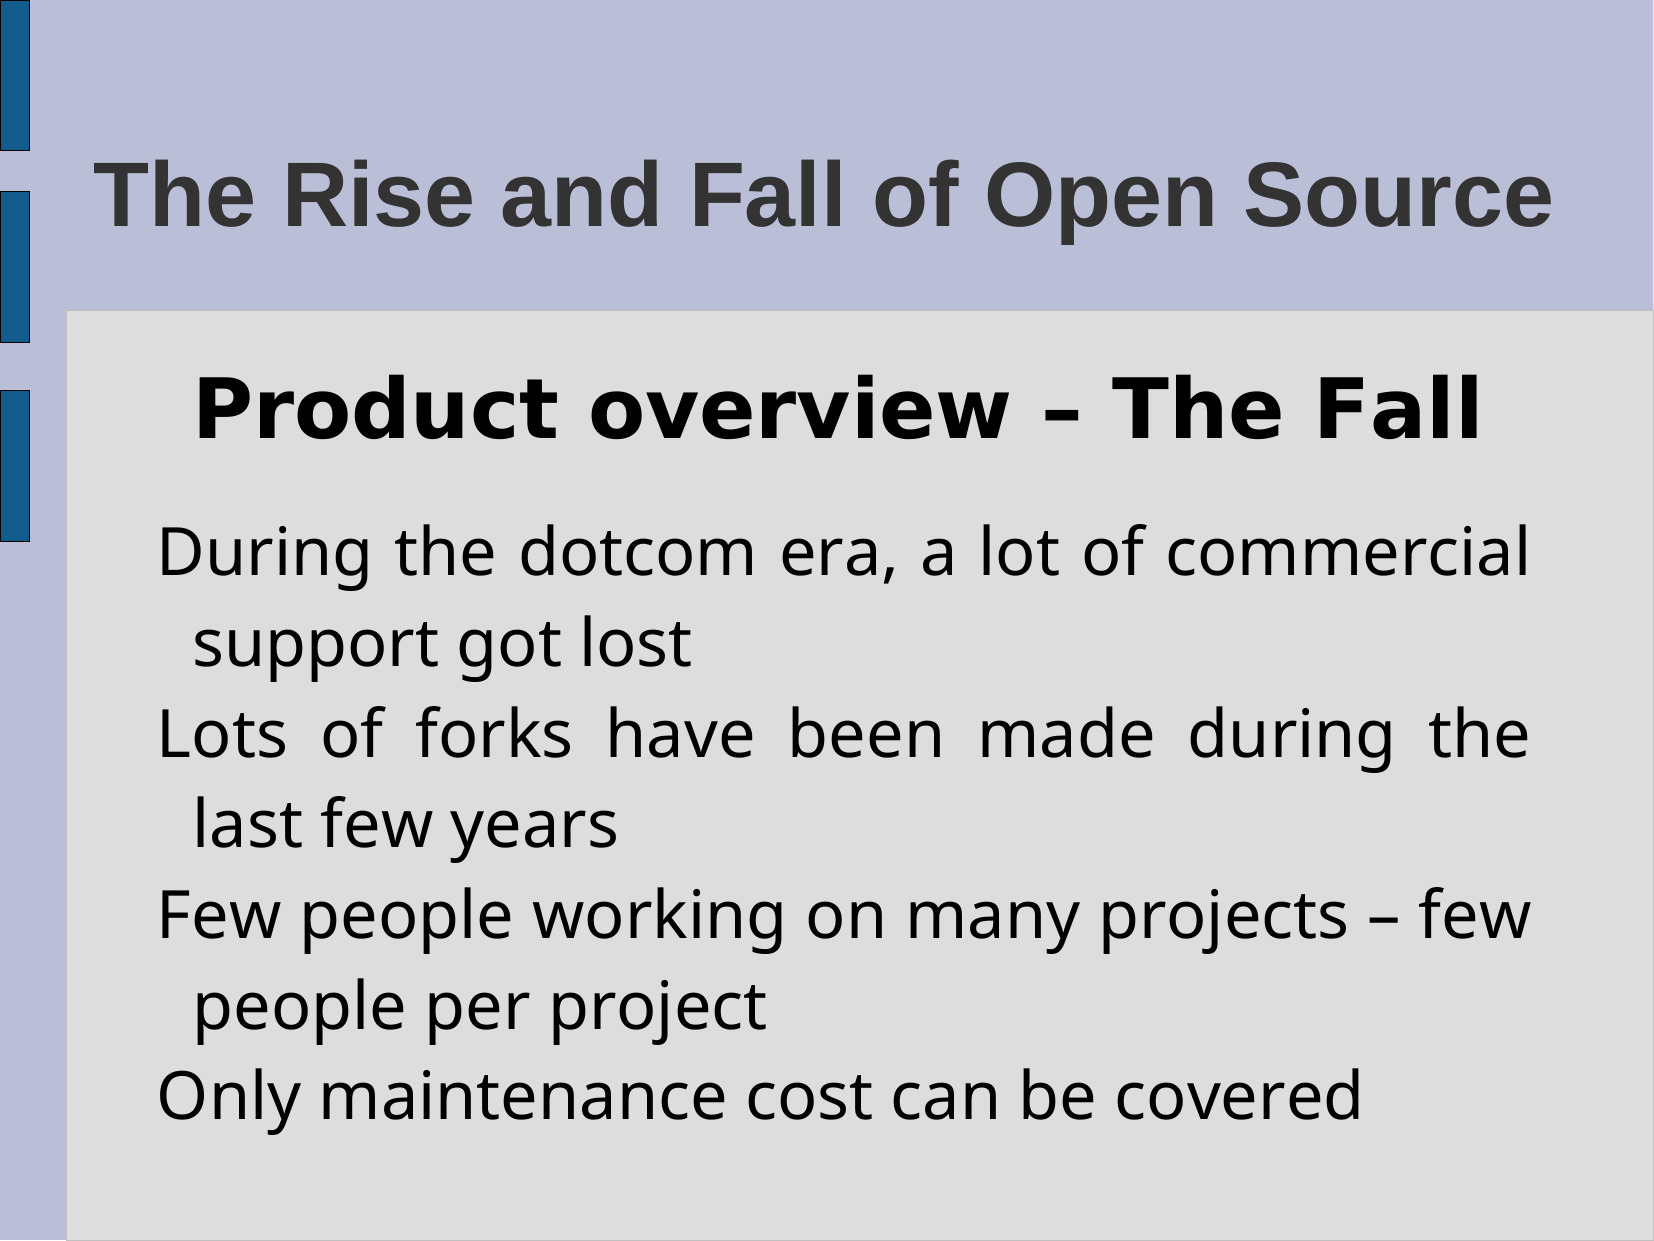

# The Rise and Fall of Open Source
Product overview – The Fall
During the dotcom era, a lot of commercial support got lost
Lots of forks have been made during the last few years
Few people working on many projects – few people per project
Only maintenance cost can be covered